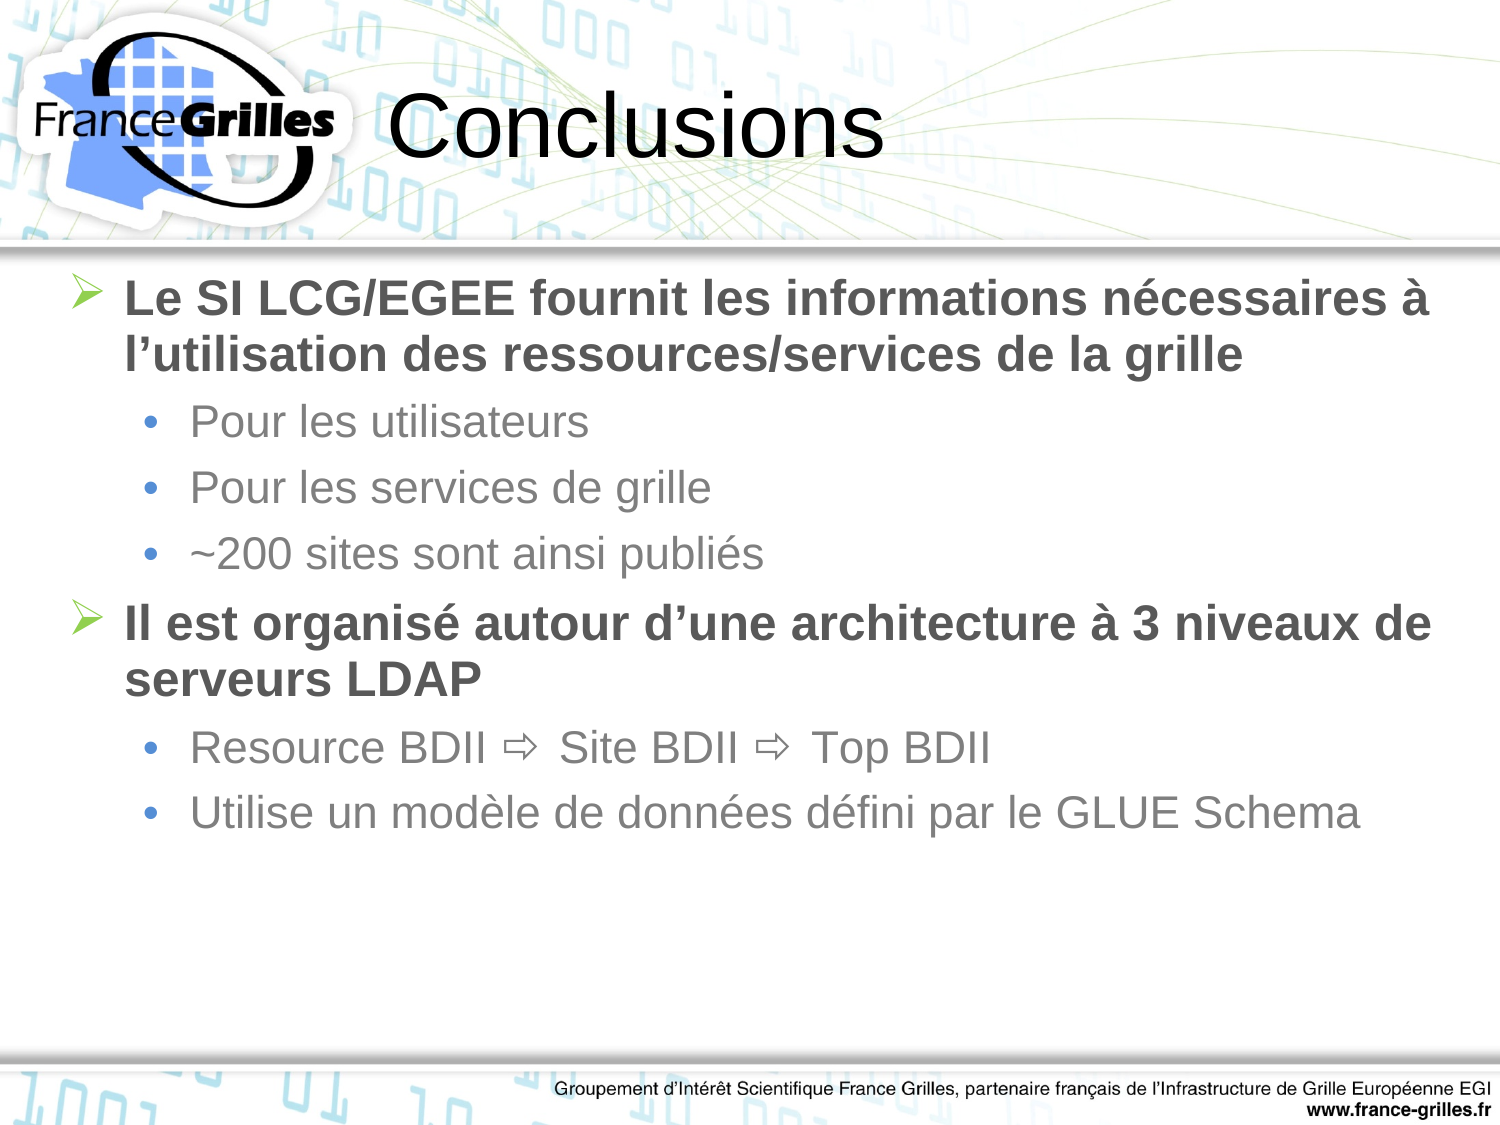

# Conclusions
Le SI LCG/EGEE fournit les informations nécessaires à l’utilisation des ressources/services de la grille
Pour les utilisateurs
Pour les services de grille
~200 sites sont ainsi publiés
Il est organisé autour d’une architecture à 3 niveaux de serveurs LDAP
Resource BDII  Site BDII  Top BDII
Utilise un modèle de données défini par le GLUE Schema